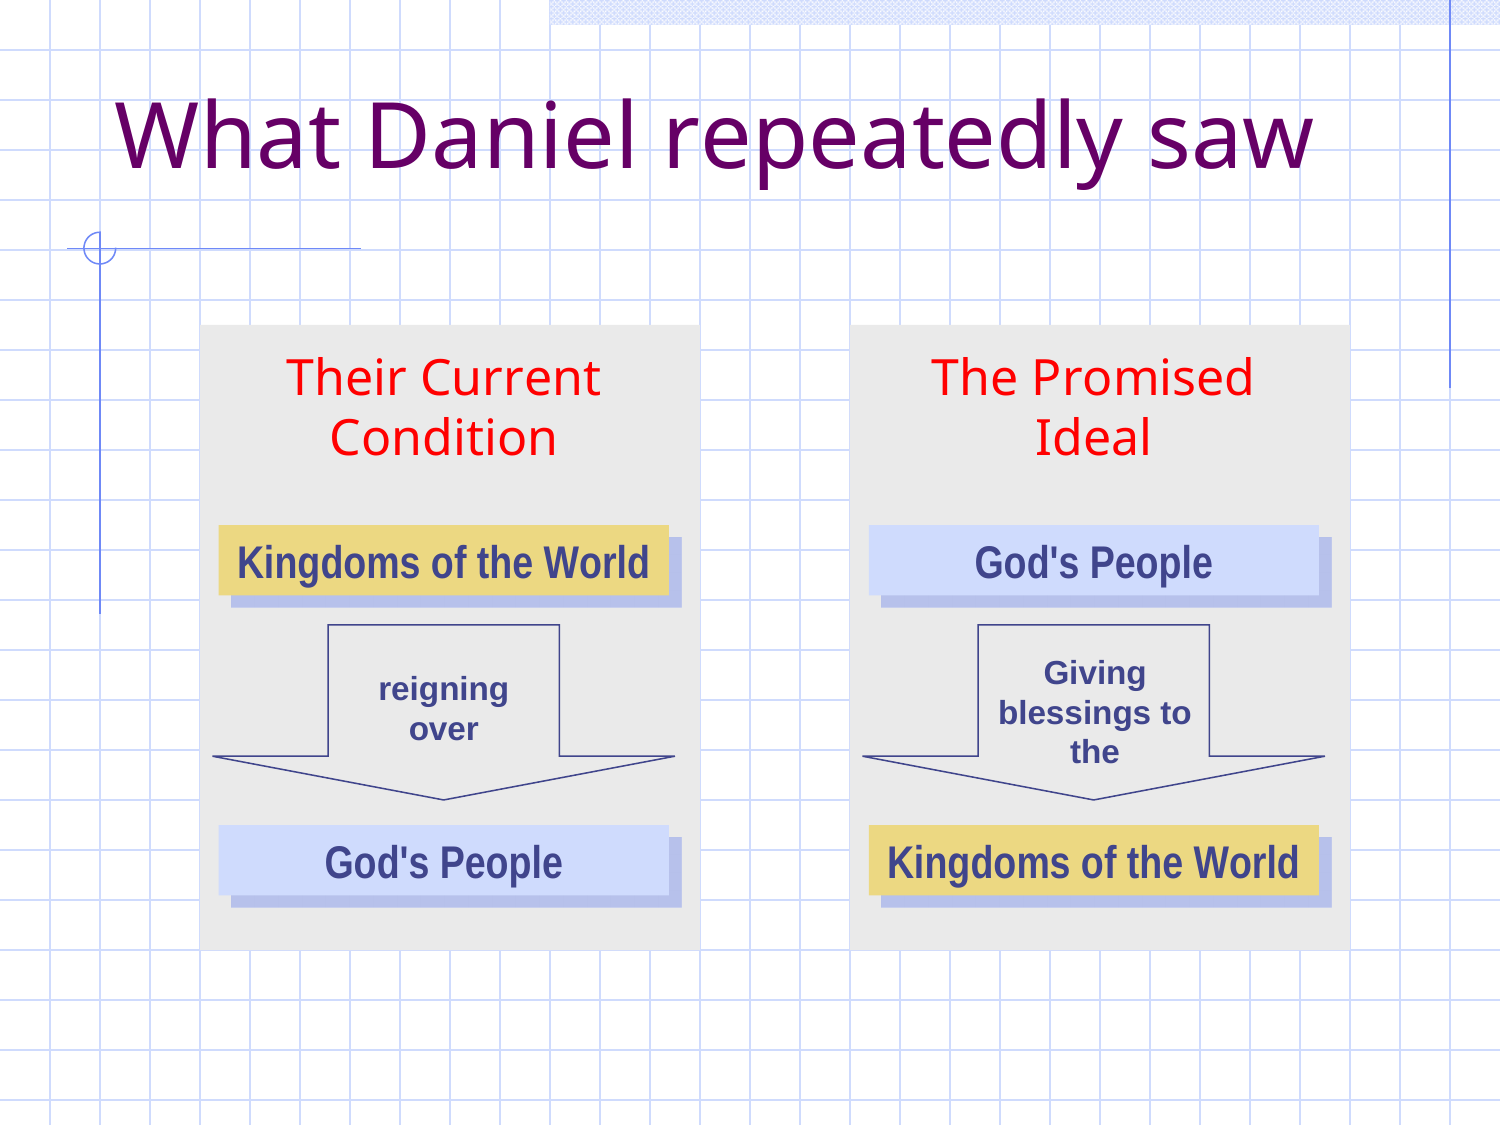

# What Daniel repeatedly saw
Their Current
Condition
The Promised
Ideal
Kingdoms of the World
God's People
reigning
over
Giving
blessings to
the
God's People
Kingdoms of the World